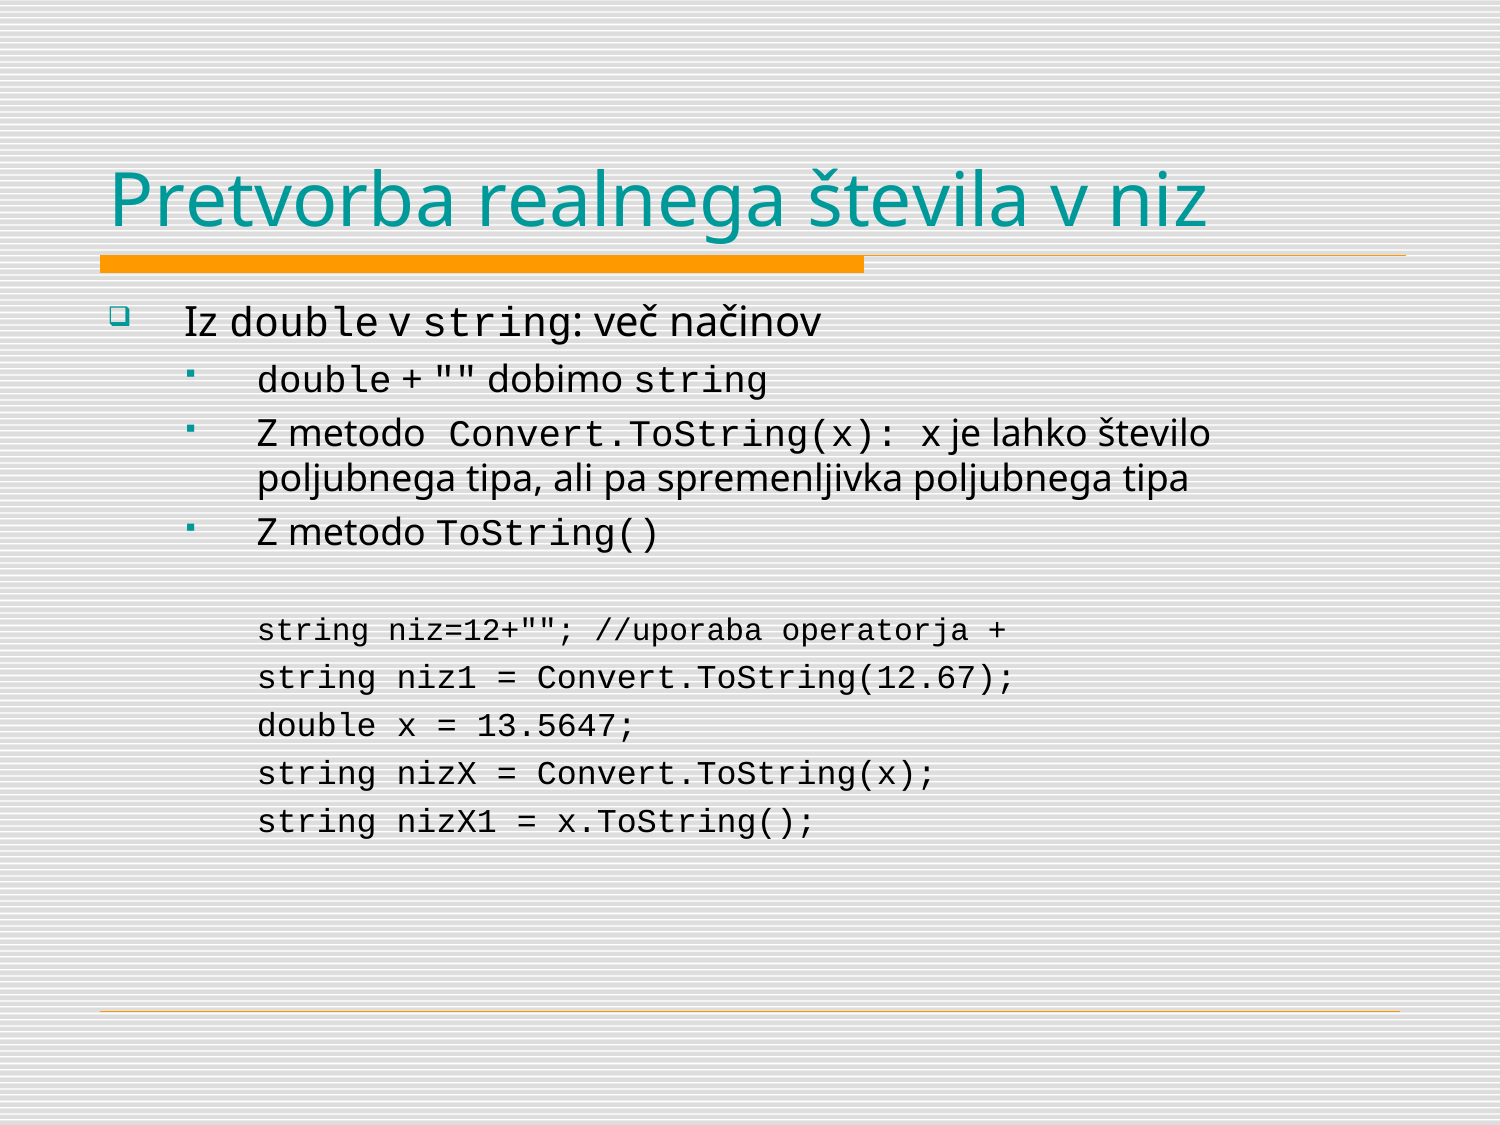

# Pretvorba realnega števila v niz
Iz double v string: več načinov
double + "" dobimo string
Z metodo Convert.ToString(x): x je lahko število poljubnega tipa, ali pa spremenljivka poljubnega tipa
Z metodo ToString()
string niz=12+""; //uporaba operatorja +
string niz1 = Convert.ToString(12.67);
double x = 13.5647;
string nizX = Convert.ToString(x);
string nizX1 = x.ToString();